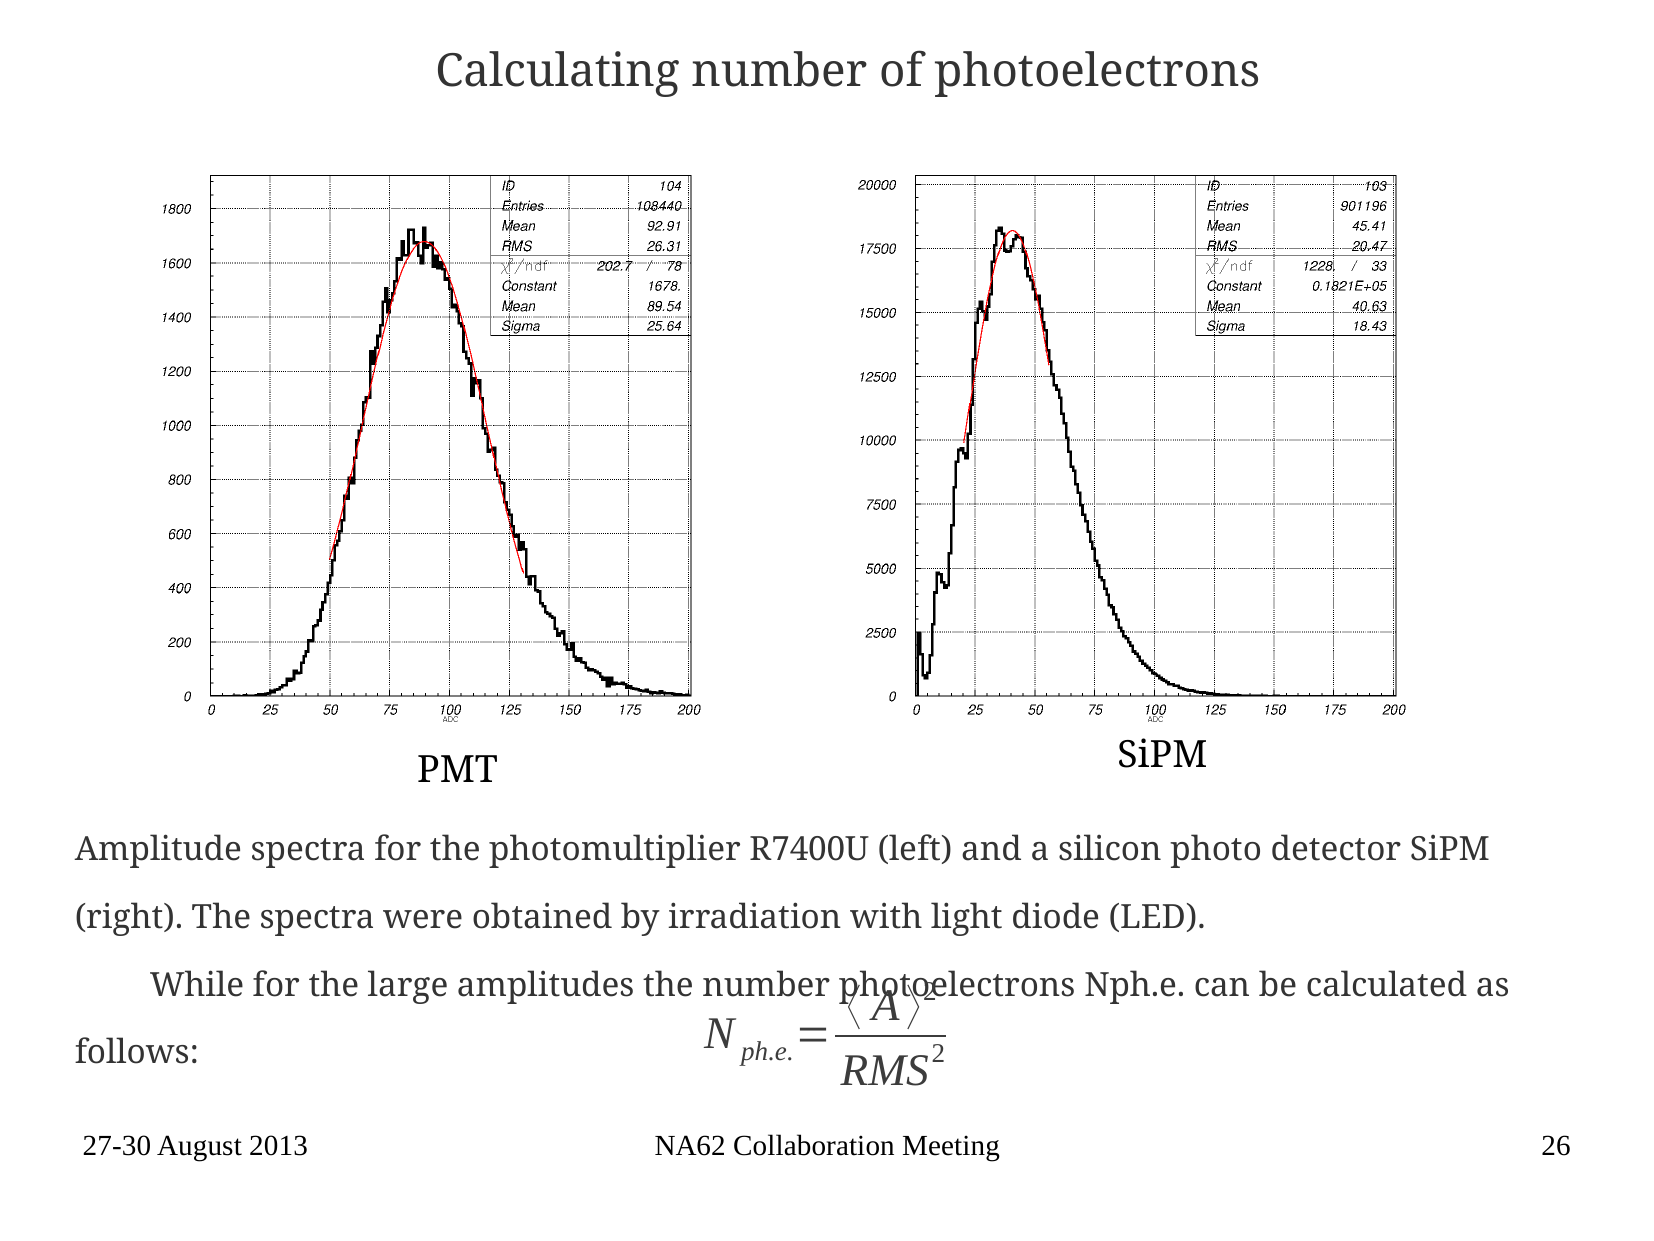

Calculating number of photoelectrons
SiPM
PMT
Amplitude spectra for the photomultiplier R7400U (left) and a silicon photo detector SiPM (right). The spectra were obtained by irradiation with light diode (LED).
	While for the large amplitudes the number photoelectrons Nph.e. can be calculated as follows:
27-30 August 2013
NA62 Collaboration Meeting
26